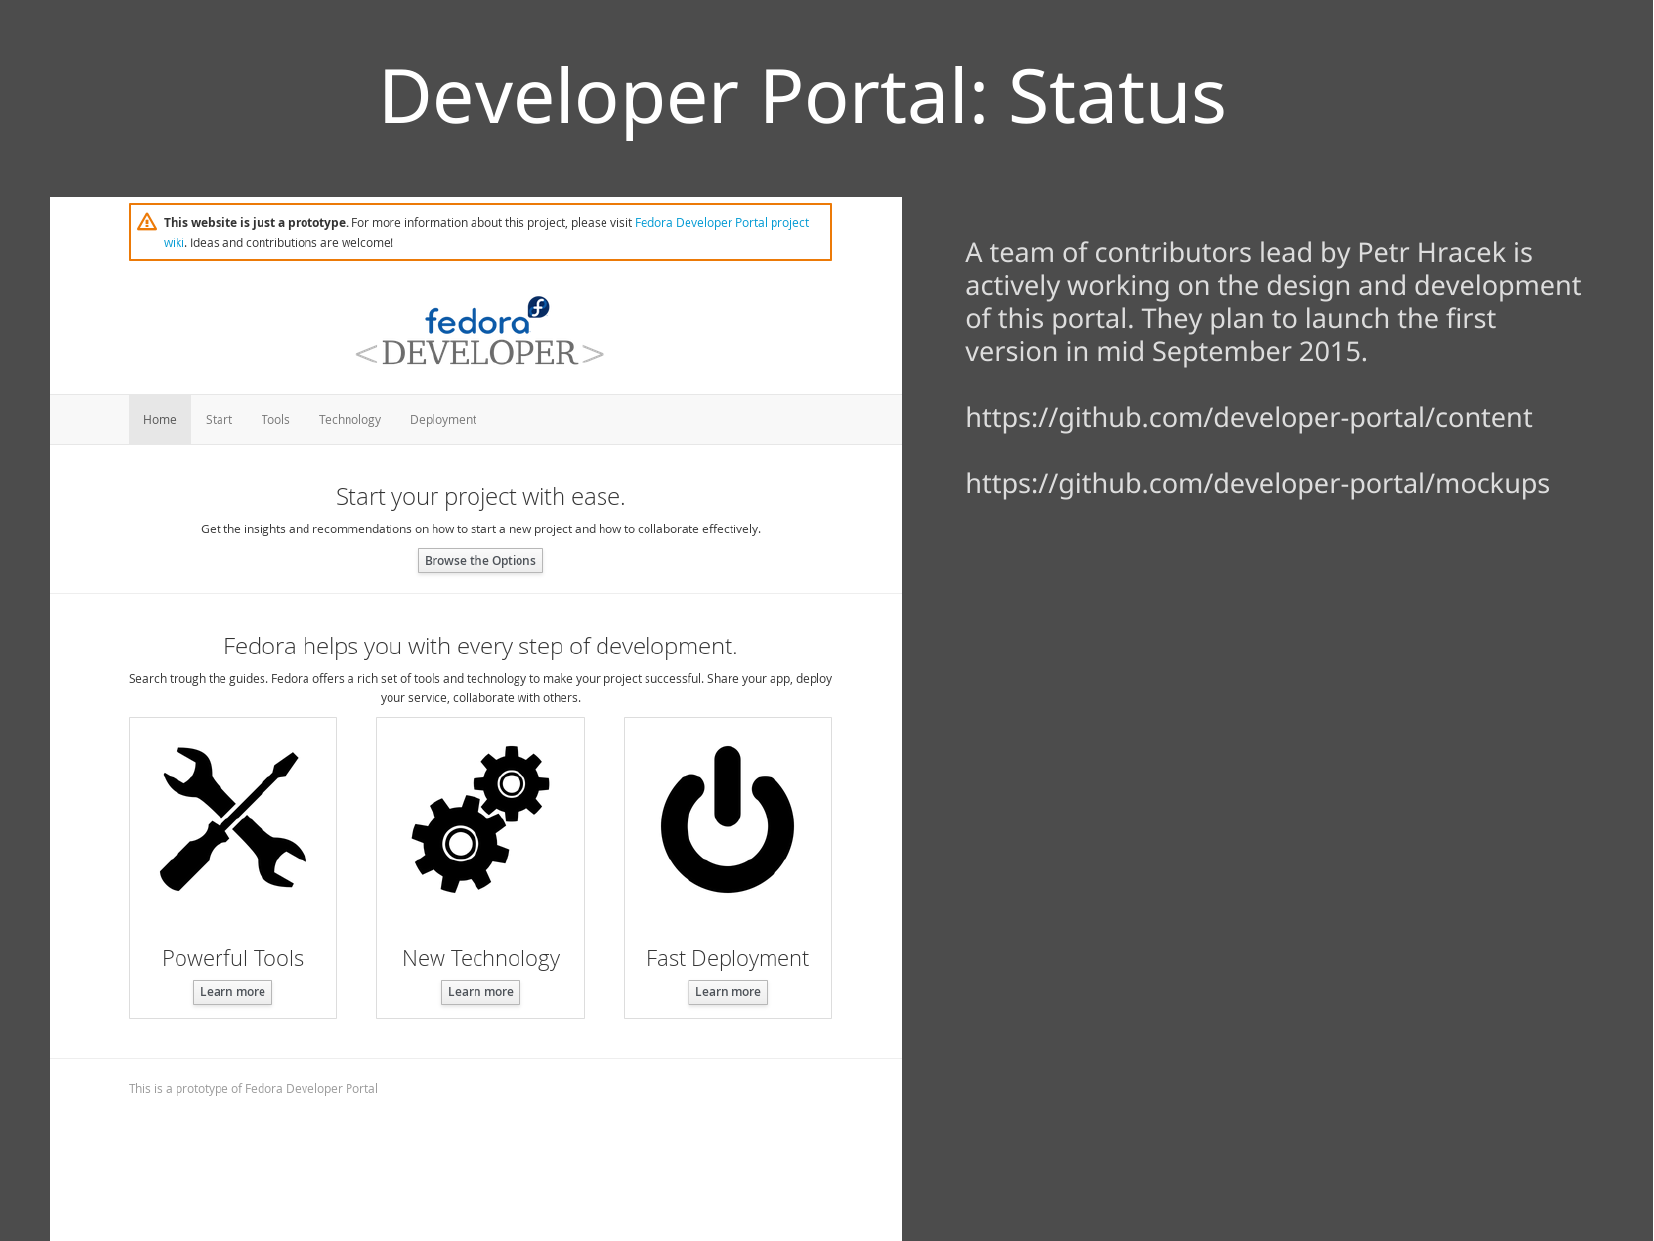

# Developer Portal: Status
A team of contributors lead by Petr Hracek is actively working on the design and development of this portal. They plan to launch the first version in mid September 2015.
https://github.com/developer-portal/content
https://github.com/developer-portal/mockups